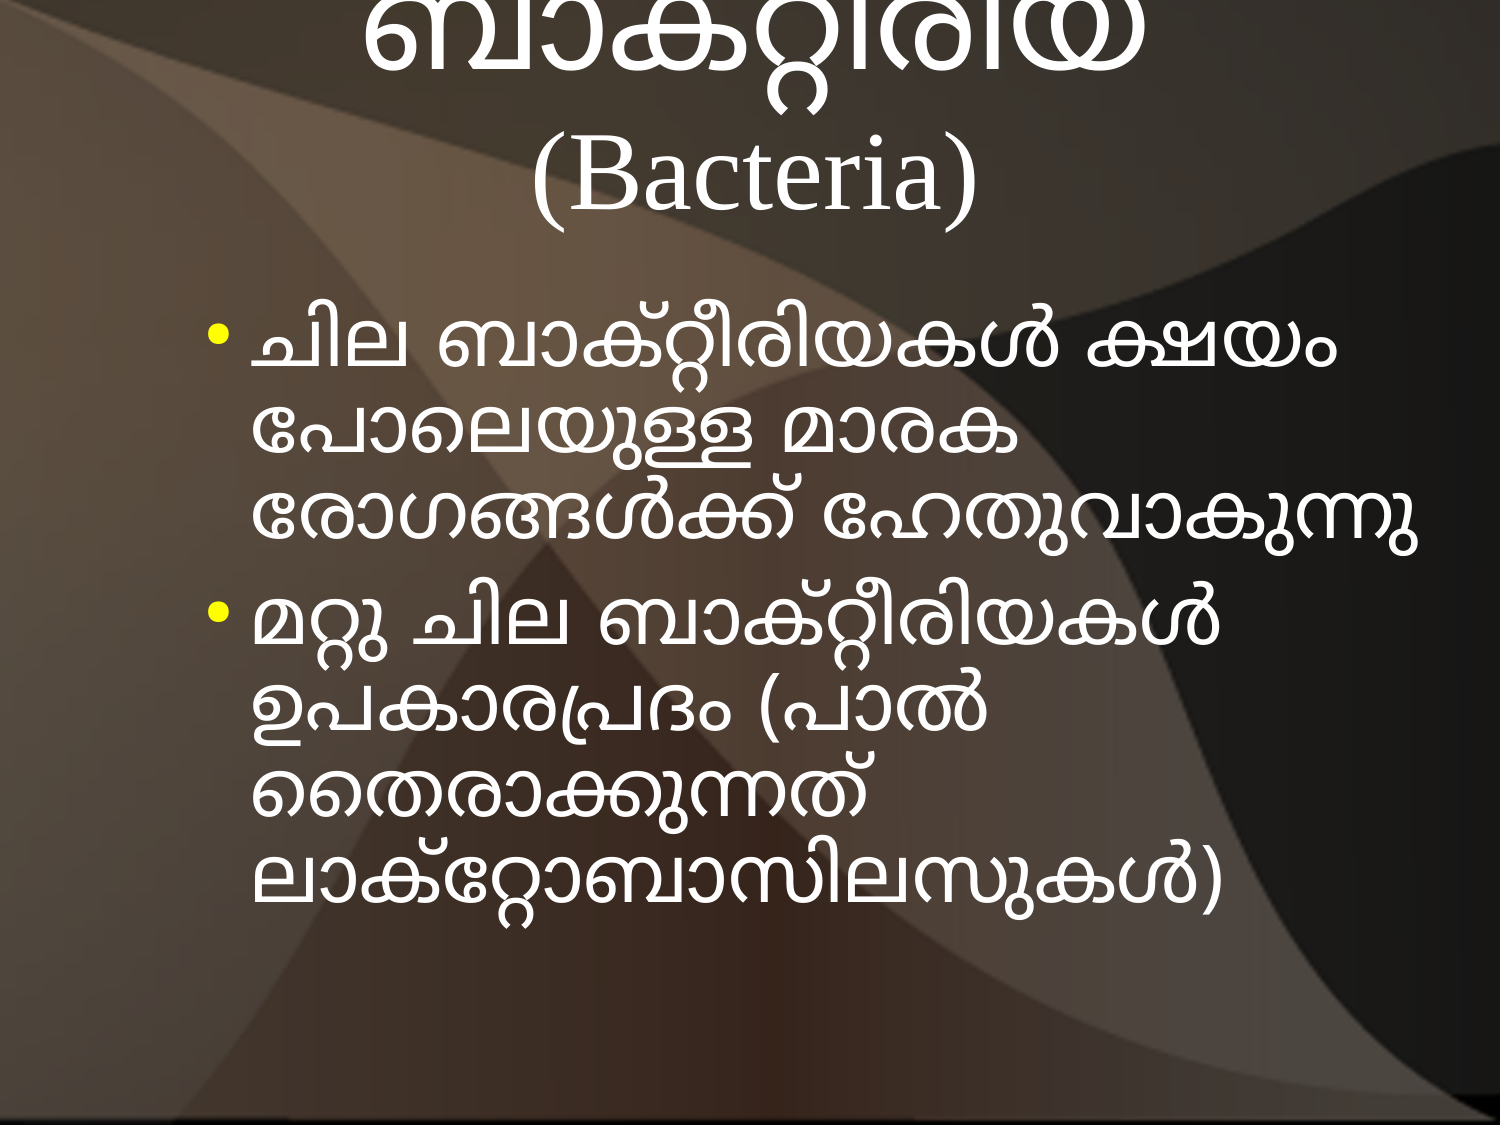

# ബാക്റ്റീരിയ (Bacteria)
ചില ബാക്റ്റീരിയകള്‍ ക്ഷയം പോലെയുള്ള മാരക രോഗങ്ങള്‍ക്ക് ഹേതുവാകുന്നു
മറ്റു ചില ബാക്റ്റീരിയകള്‍ ഉപകാരപ്രദം (പാല്‍ തൈരാക്കുന്നത് ലാക്റ്റോബാസിലസുകള്‍)